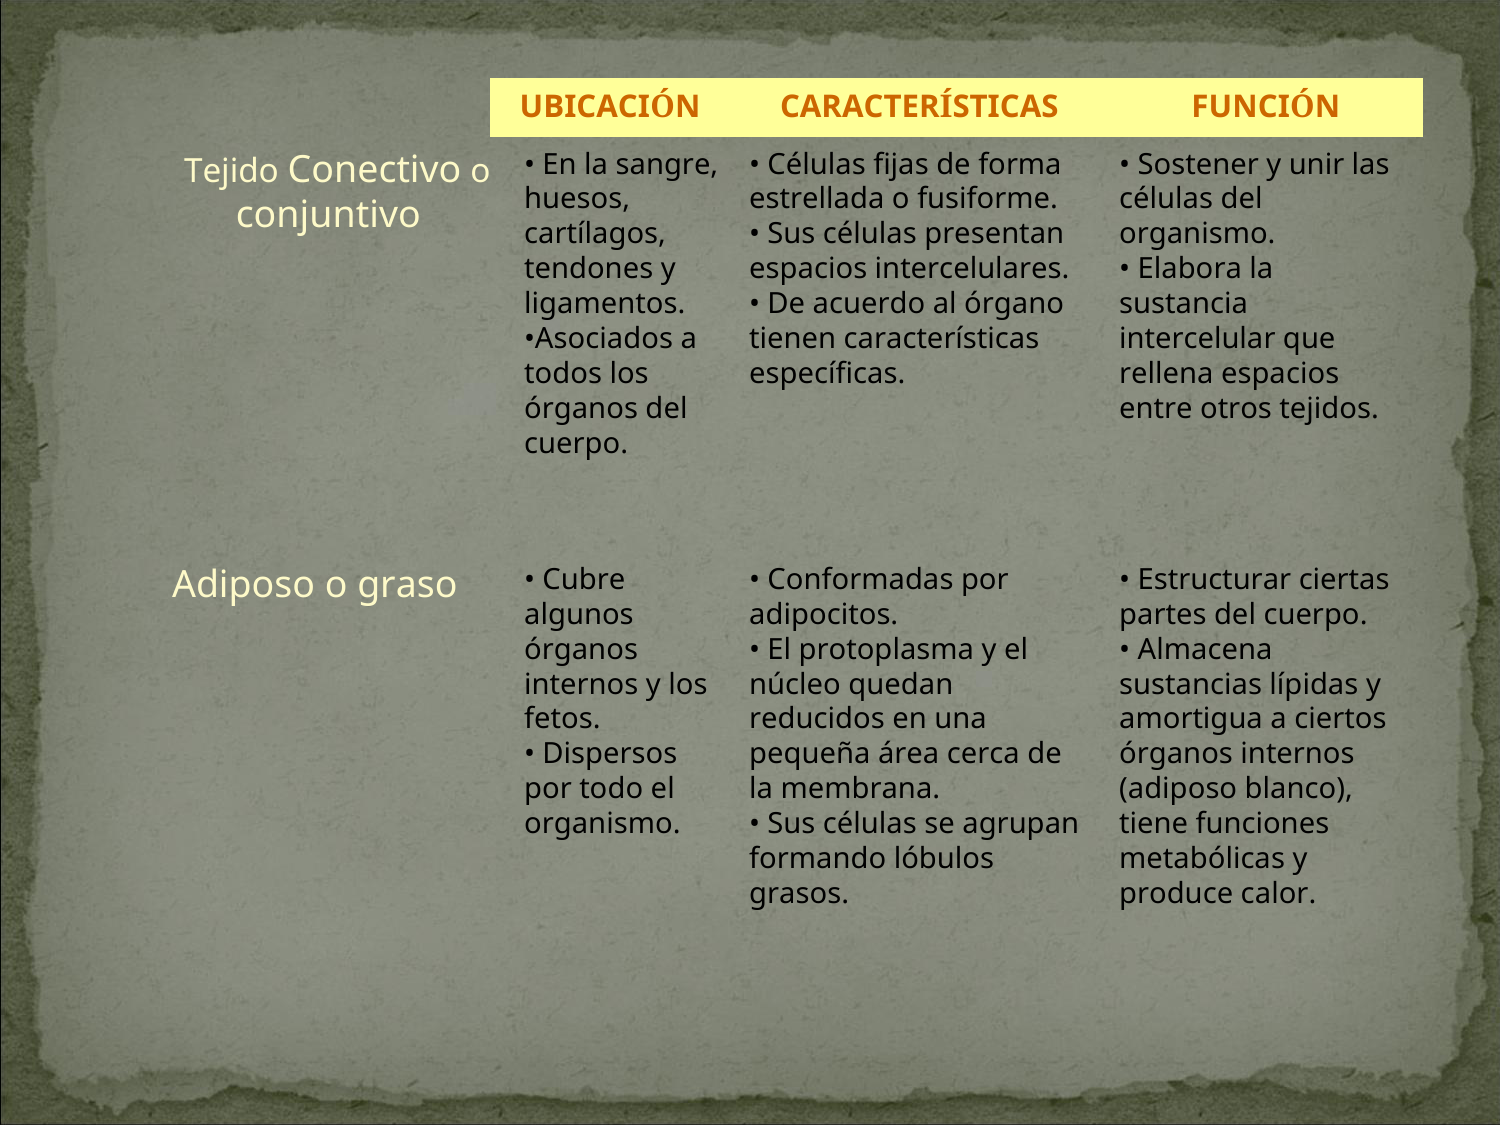

| | UBICACIÓN | CARACTERÍSTICAS | FUNCIÓN |
| --- | --- | --- | --- |
| Tejido Conectivo o conjuntivo | • En la sangre, huesos, cartílagos, tendones y ligamentos. •Asociados a todos los órganos del cuerpo. | • Células fijas de forma estrellada o fusiforme. • Sus células presentan espacios intercelulares. • De acuerdo al órgano tienen características específicas. | • Sostener y unir las células del organismo. • Elabora la sustancia intercelular que rellena espacios entre otros tejidos. |
| --- | --- | --- | --- |
| Adiposo o graso | • Cubre algunos órganos internos y los fetos. • Dispersos por todo el organismo. | • Conformadas por adipocitos. • El protoplasma y el núcleo quedan reducidos en una pequeña área cerca de la membrana. • Sus células se agrupan formando lóbulos grasos. | • Estructurar ciertas partes del cuerpo. • Almacena sustancias lípidas y amortigua a ciertos órganos internos (adiposo blanco), tiene funciones metabólicas y produce calor. |